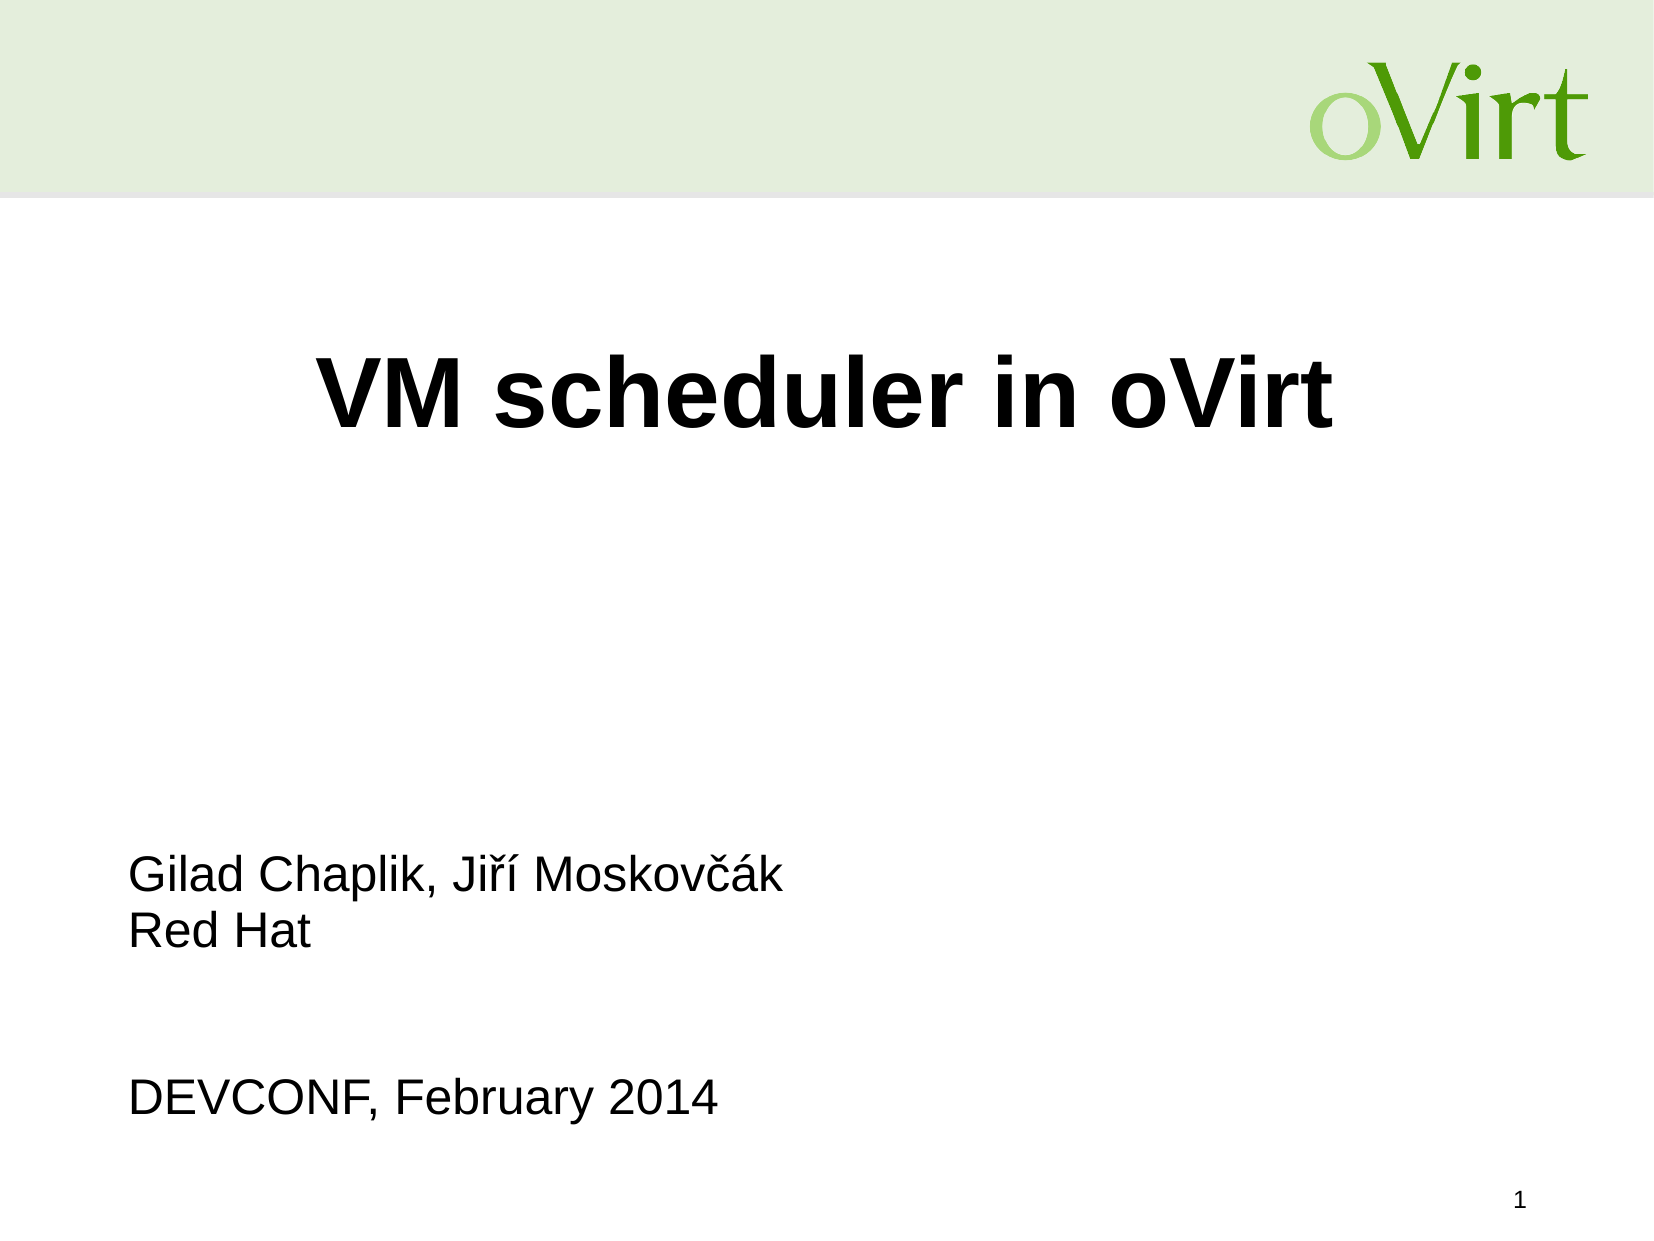

VM scheduler in oVirt
Gilad Chaplik, Jiří Moskovčák
Red Hat
DEVCONF, February 2014